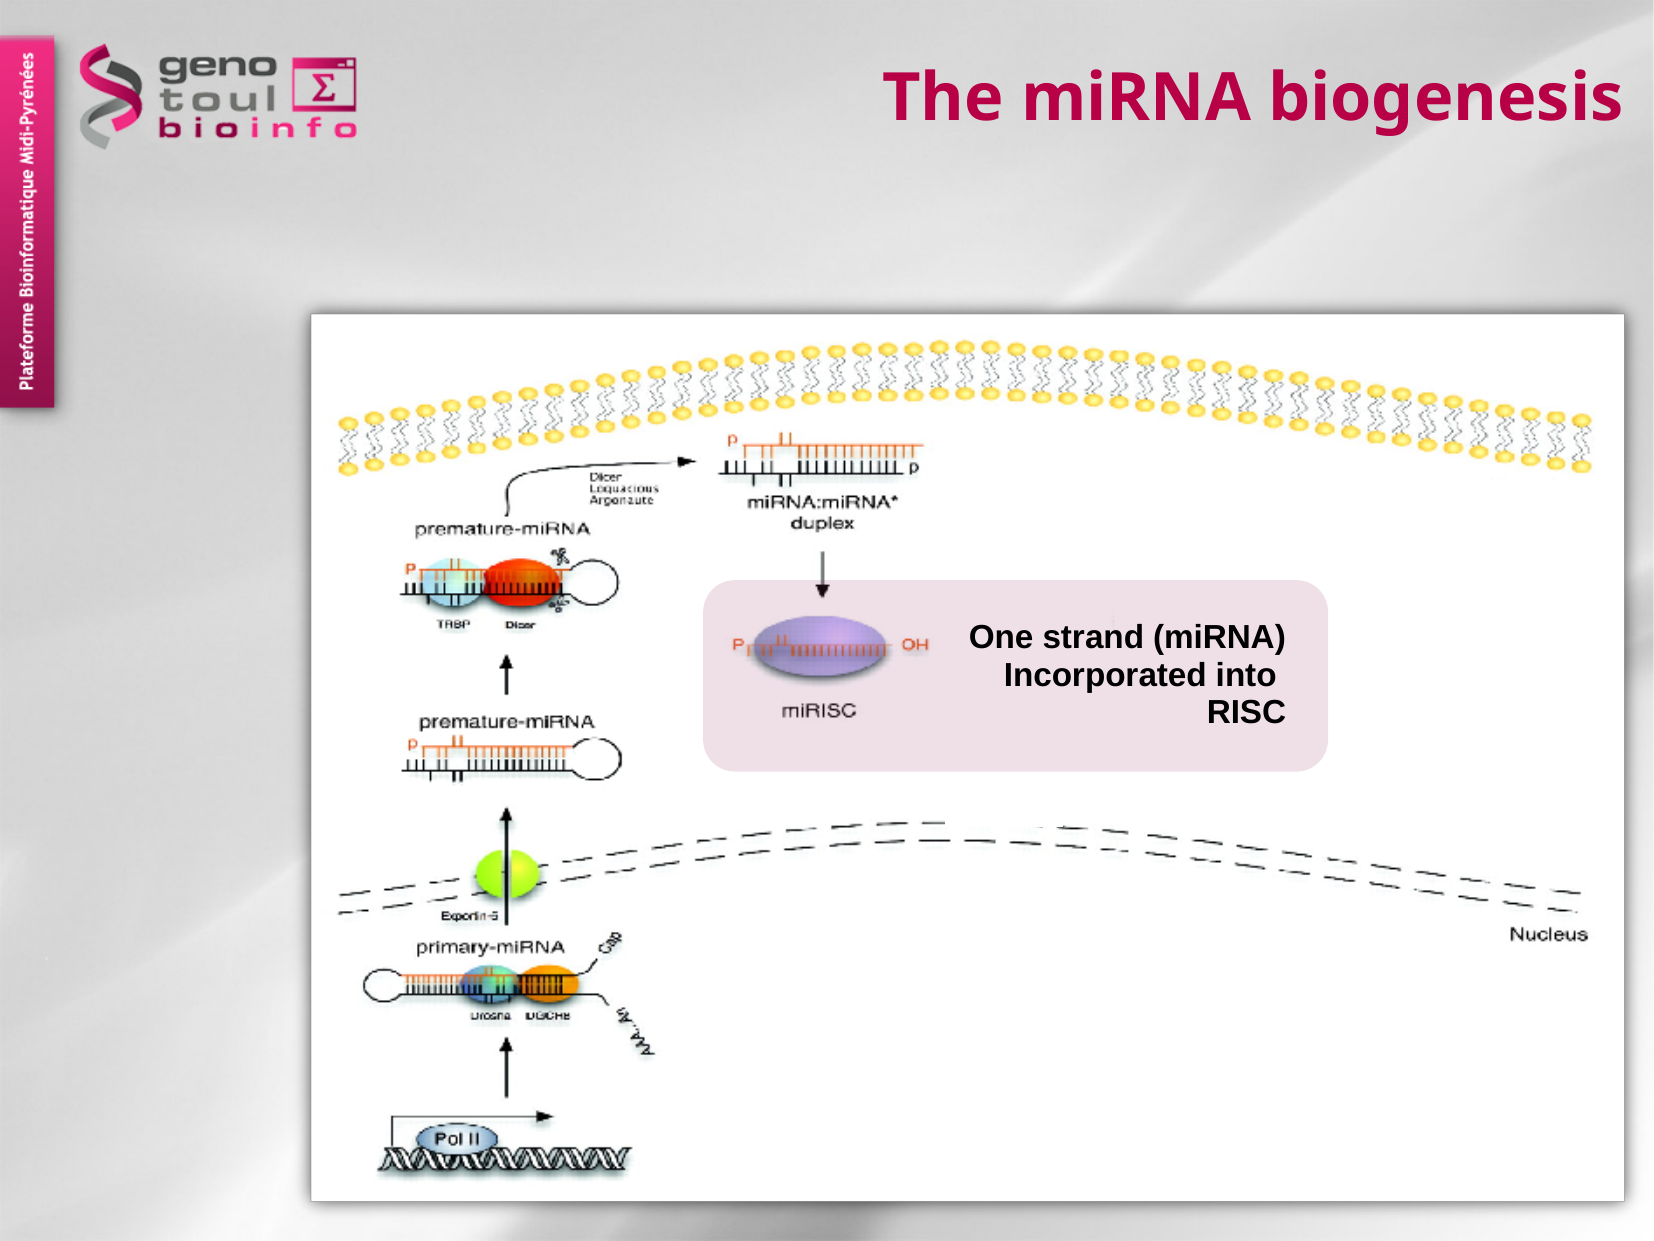

# The miRNA biogenesis
 One strand (miRNA)
Incorporated into
RISC